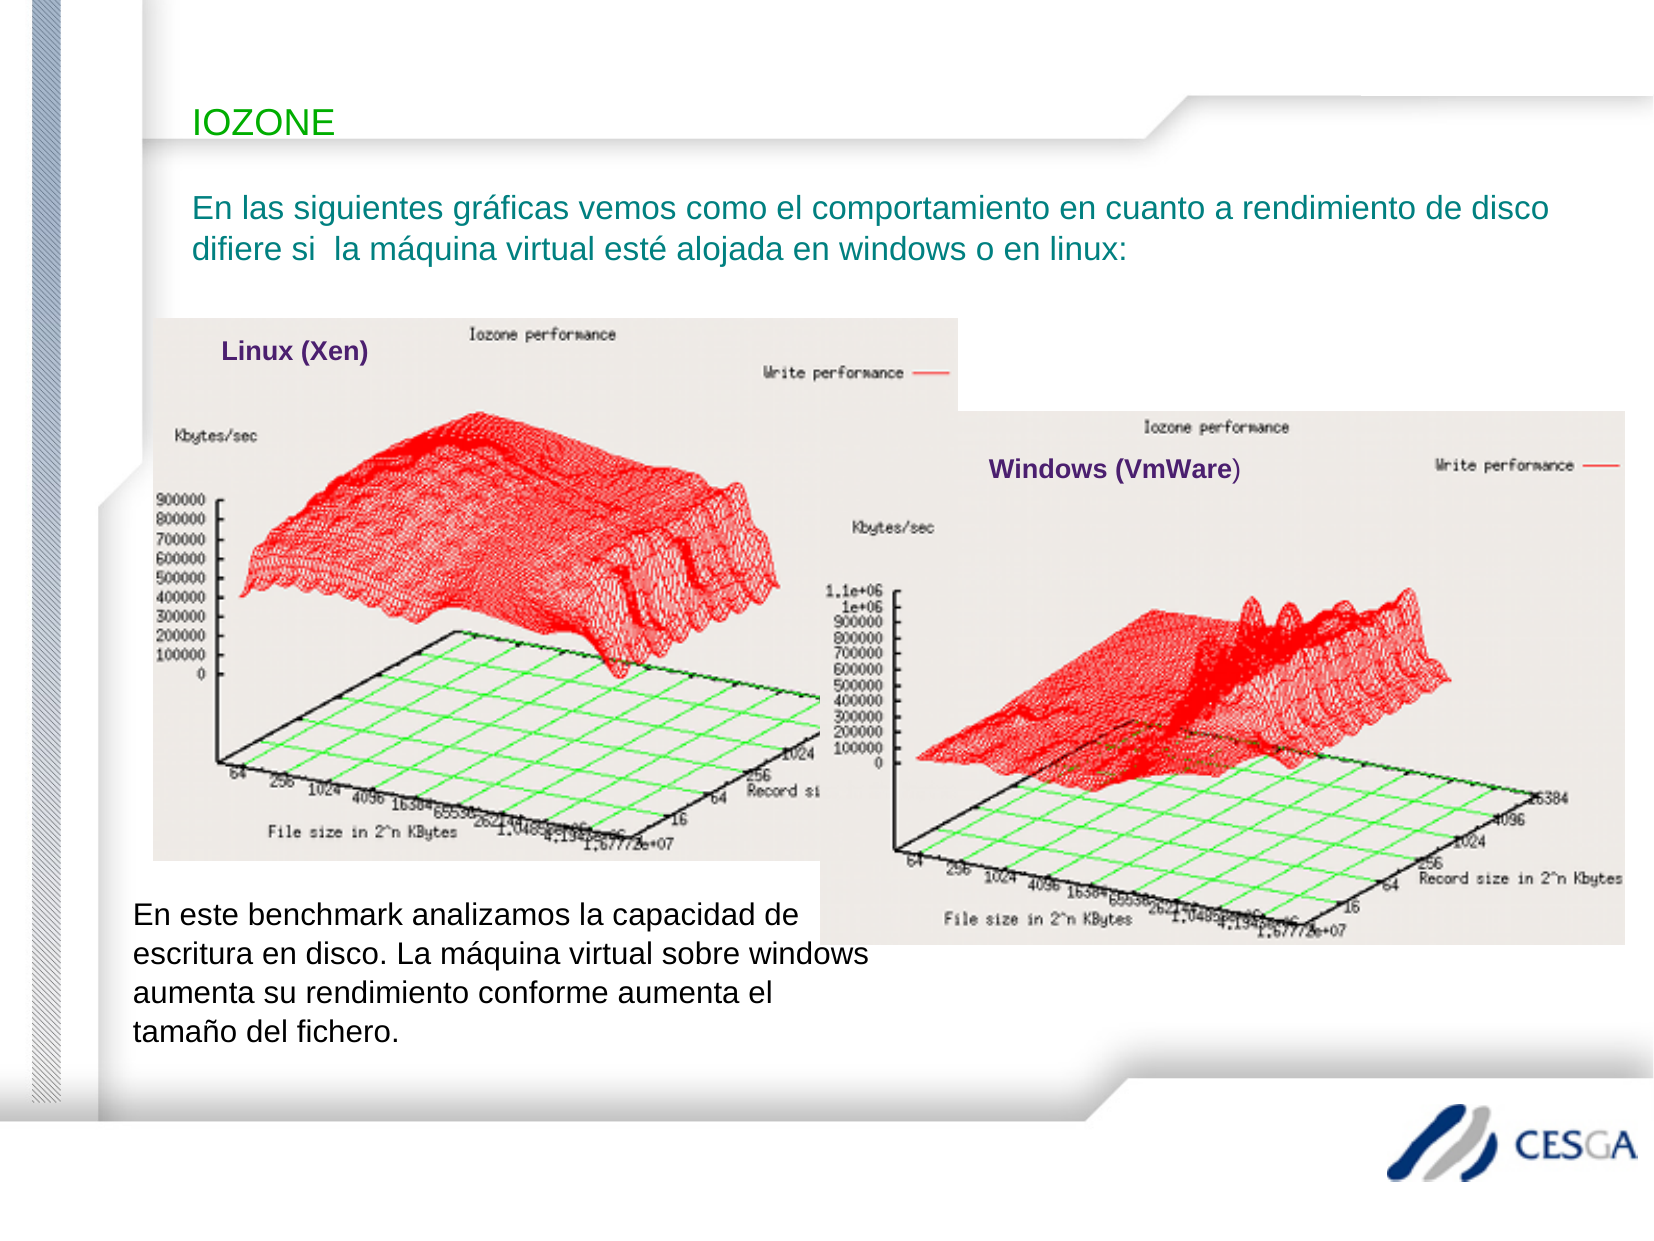

IOZONE
En las siguientes gráficas vemos como el comportamiento en cuanto a rendimiento de disco difiere si la máquina virtual esté alojada en windows o en linux:
Linux (Xen)
Windows (VmWare)
En este benchmark analizamos la capacidad de escritura en disco. La máquina virtual sobre windows aumenta su rendimiento conforme aumenta el tamaño del fichero.